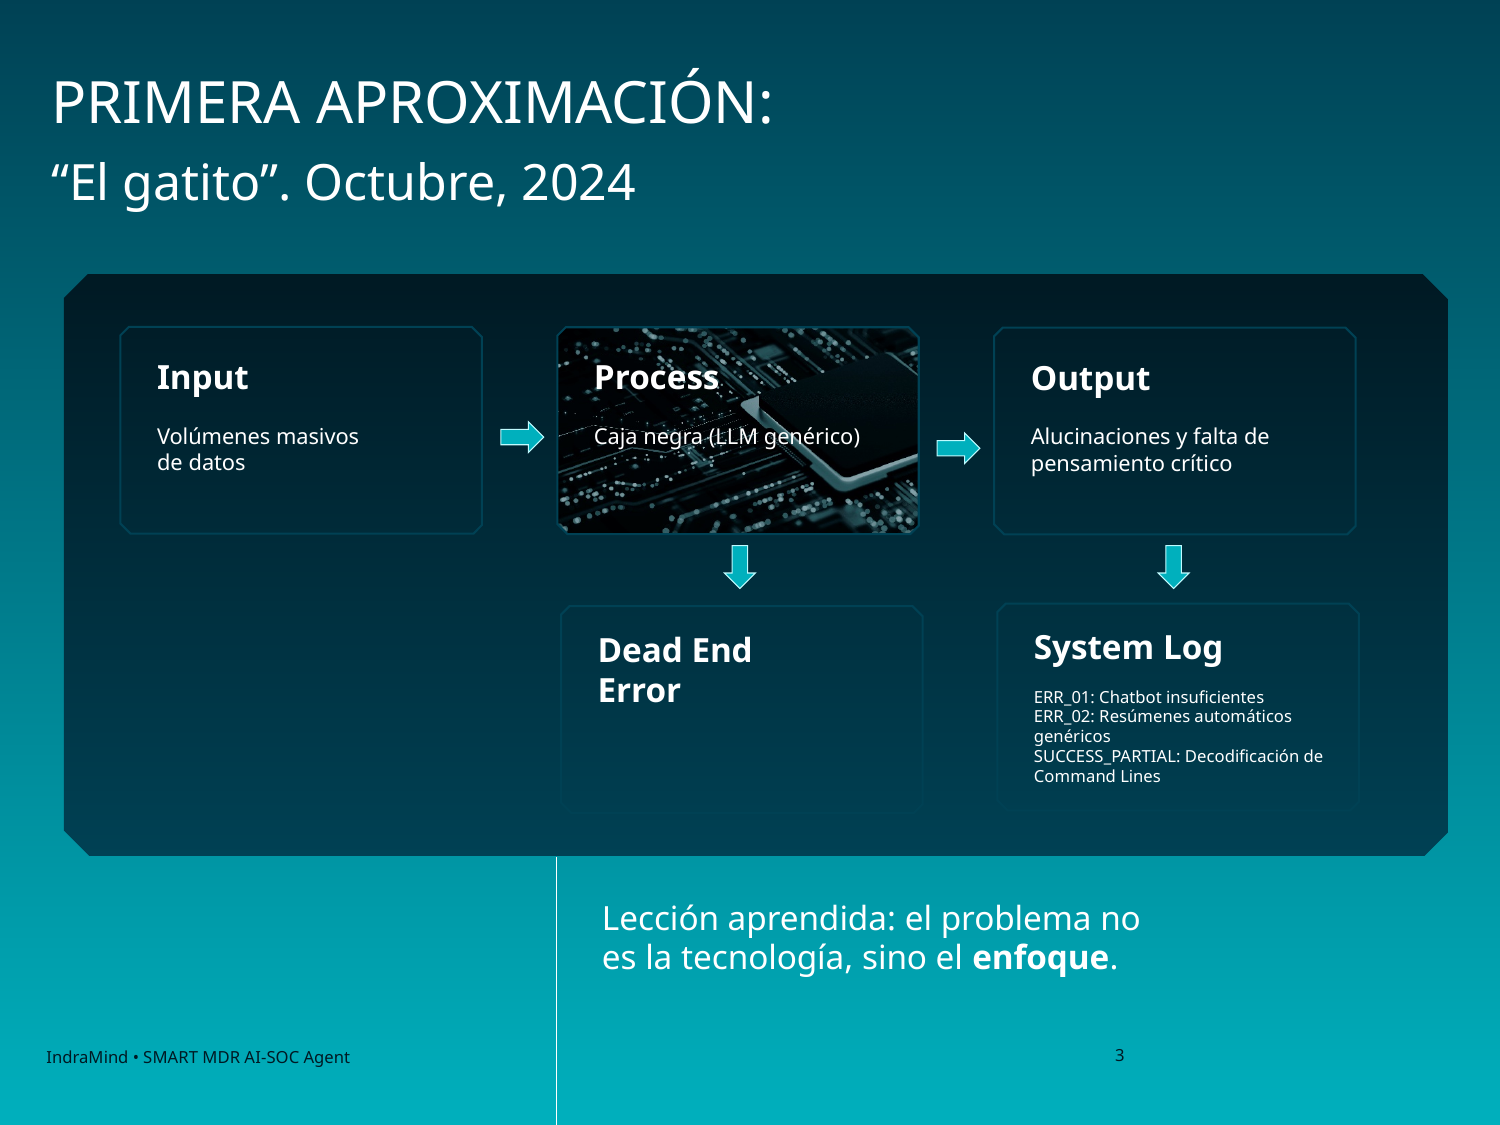

PRIMERA APROXIMACIÓN:
“El gatito”. Octubre, 2024
Input
Volúmenes masivos de datos
Process
Caja negra (LLM genérico)
Output
Alucinaciones y falta de pensamiento crítico
System Log
ERR_01: Chatbot insuficientes
ERR_02: Resúmenes automáticos genéricos
SUCCESS_PARTIAL: Decodificación de Command Lines
Dead End Error
Lección aprendida: el problema no es la tecnología, sino el enfoque.
IndraMind • SMART MDR AI-SOC Agent
1